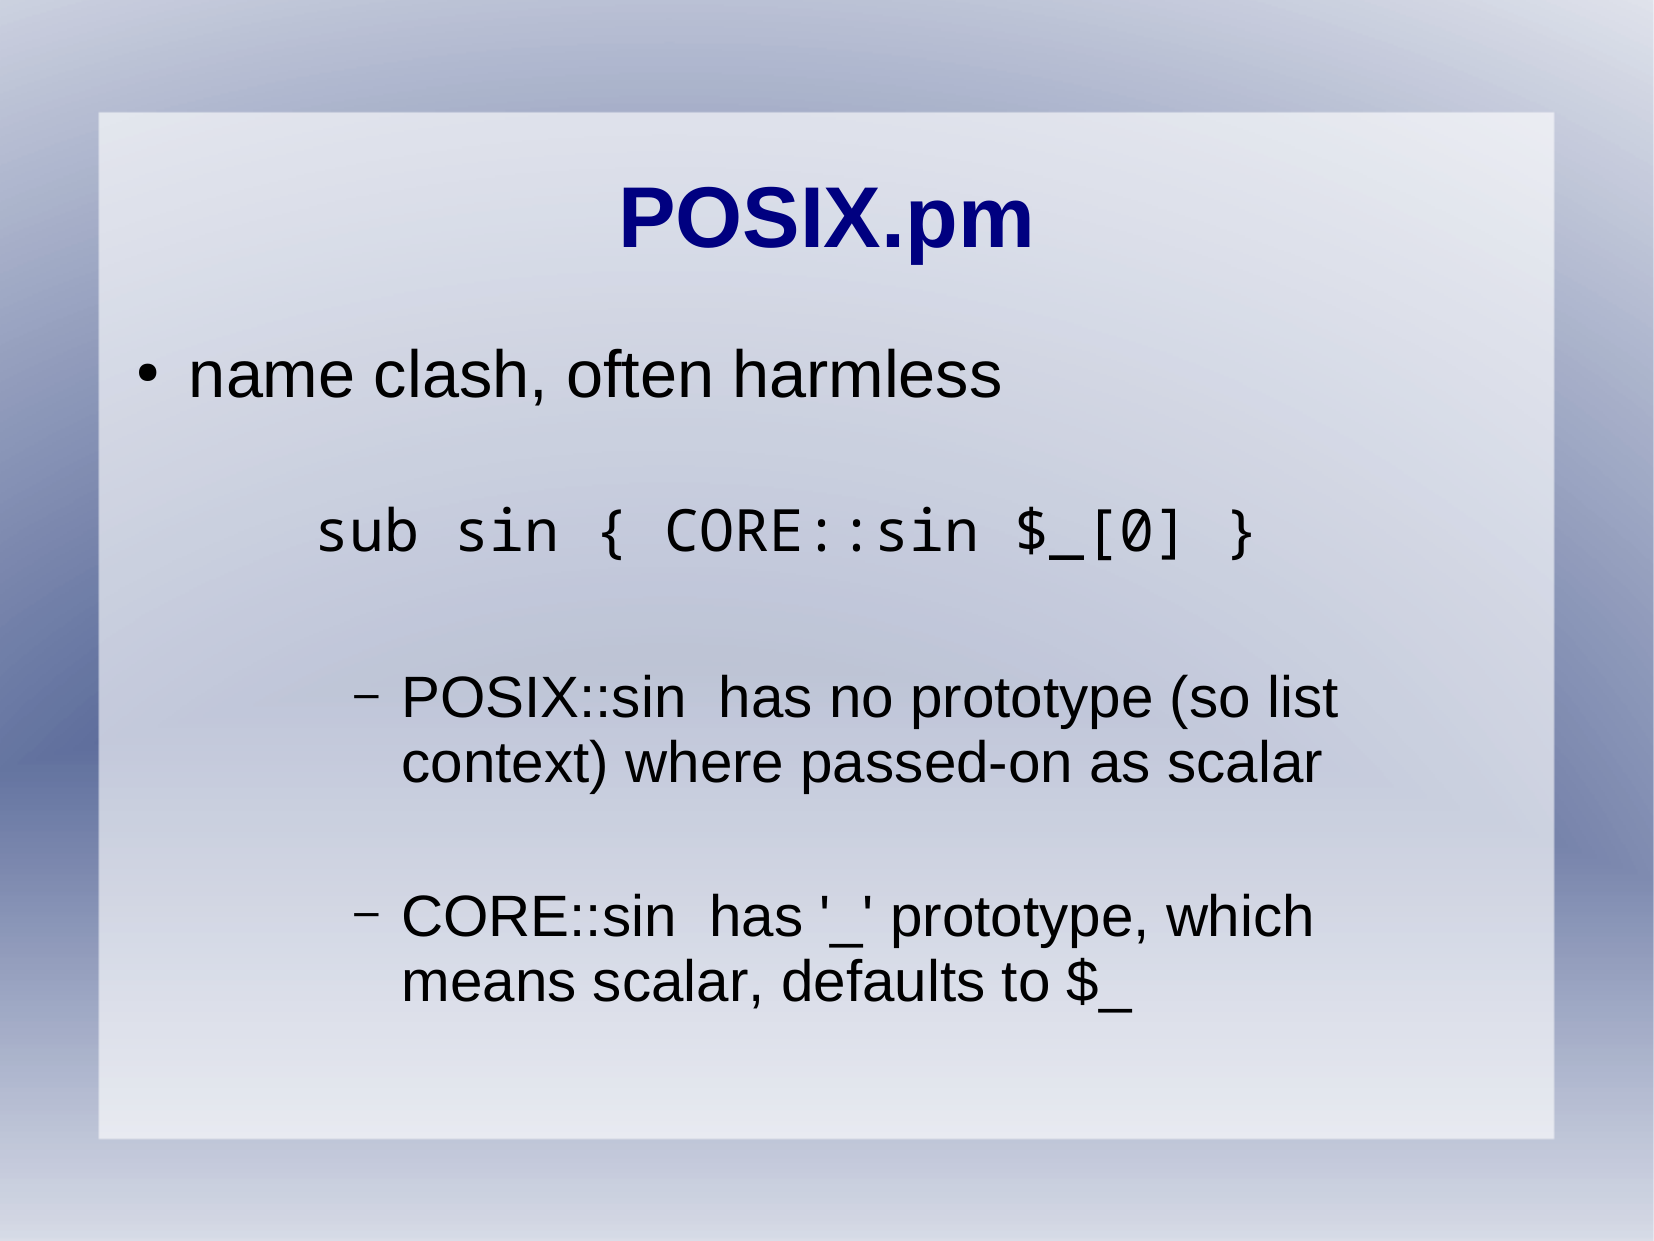

# POSIX.pm
name clash, often harmless
POSIX::sin has no prototype (so list context) where passed-on as scalar
CORE::sin has '_' prototype, which means scalar, defaults to $_
sub sin { CORE::sin $_[0] }